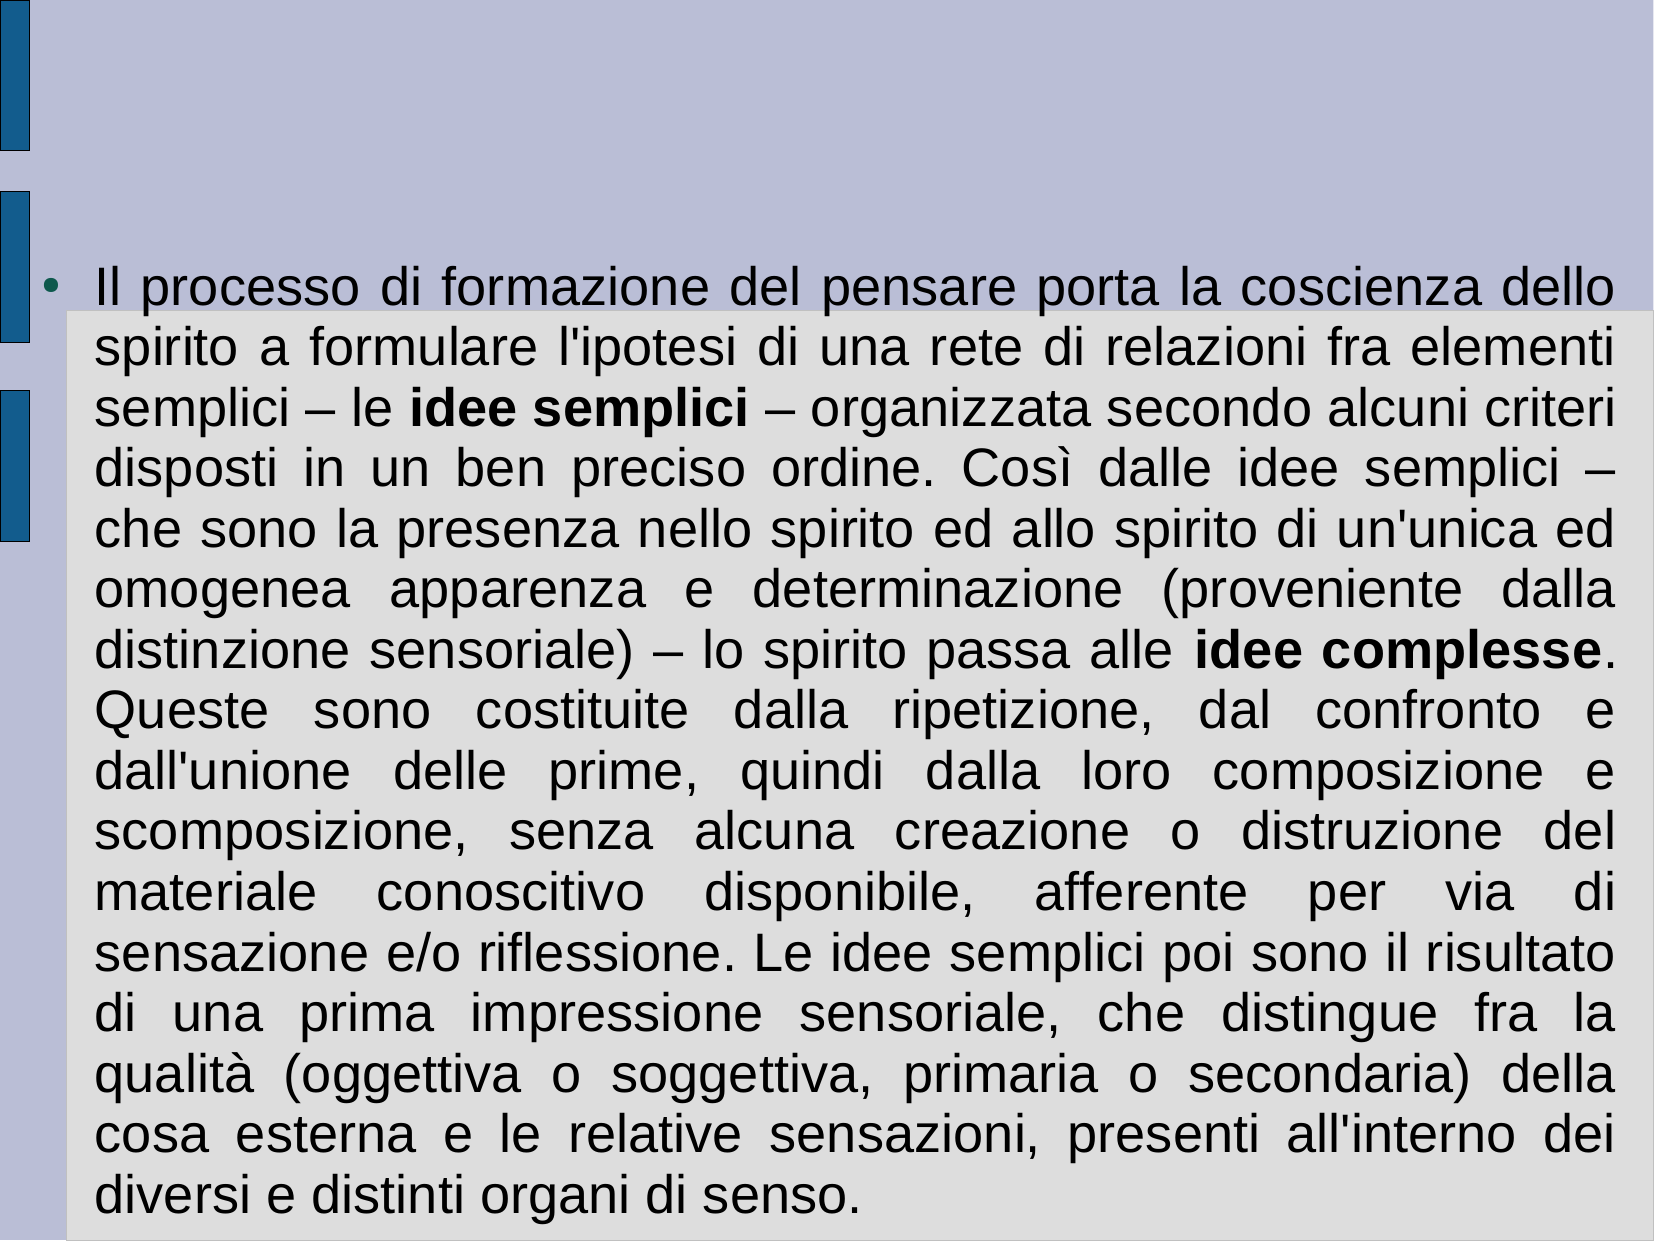

#
Il processo di formazione del pensare porta la coscienza dello spirito a formulare l'ipotesi di una rete di relazioni fra elementi semplici – le idee semplici – organizzata secondo alcuni criteri disposti in un ben preciso ordine. Così dalle idee semplici – che sono la presenza nello spirito ed allo spirito di un'unica ed omogenea apparenza e determinazione (proveniente dalla distinzione sensoriale) – lo spirito passa alle idee complesse. Queste sono costituite dalla ripetizione, dal confronto e dall'unione delle prime, quindi dalla loro composizione e scomposizione, senza alcuna creazione o distruzione del materiale conoscitivo disponibile, afferente per via di sensazione e/o riflessione. Le idee semplici poi sono il risultato di una prima impressione sensoriale, che distingue fra la qualità (oggettiva o soggettiva, primaria o secondaria) della cosa esterna e le relative sensazioni, presenti all'interno dei diversi e distinti organi di senso.